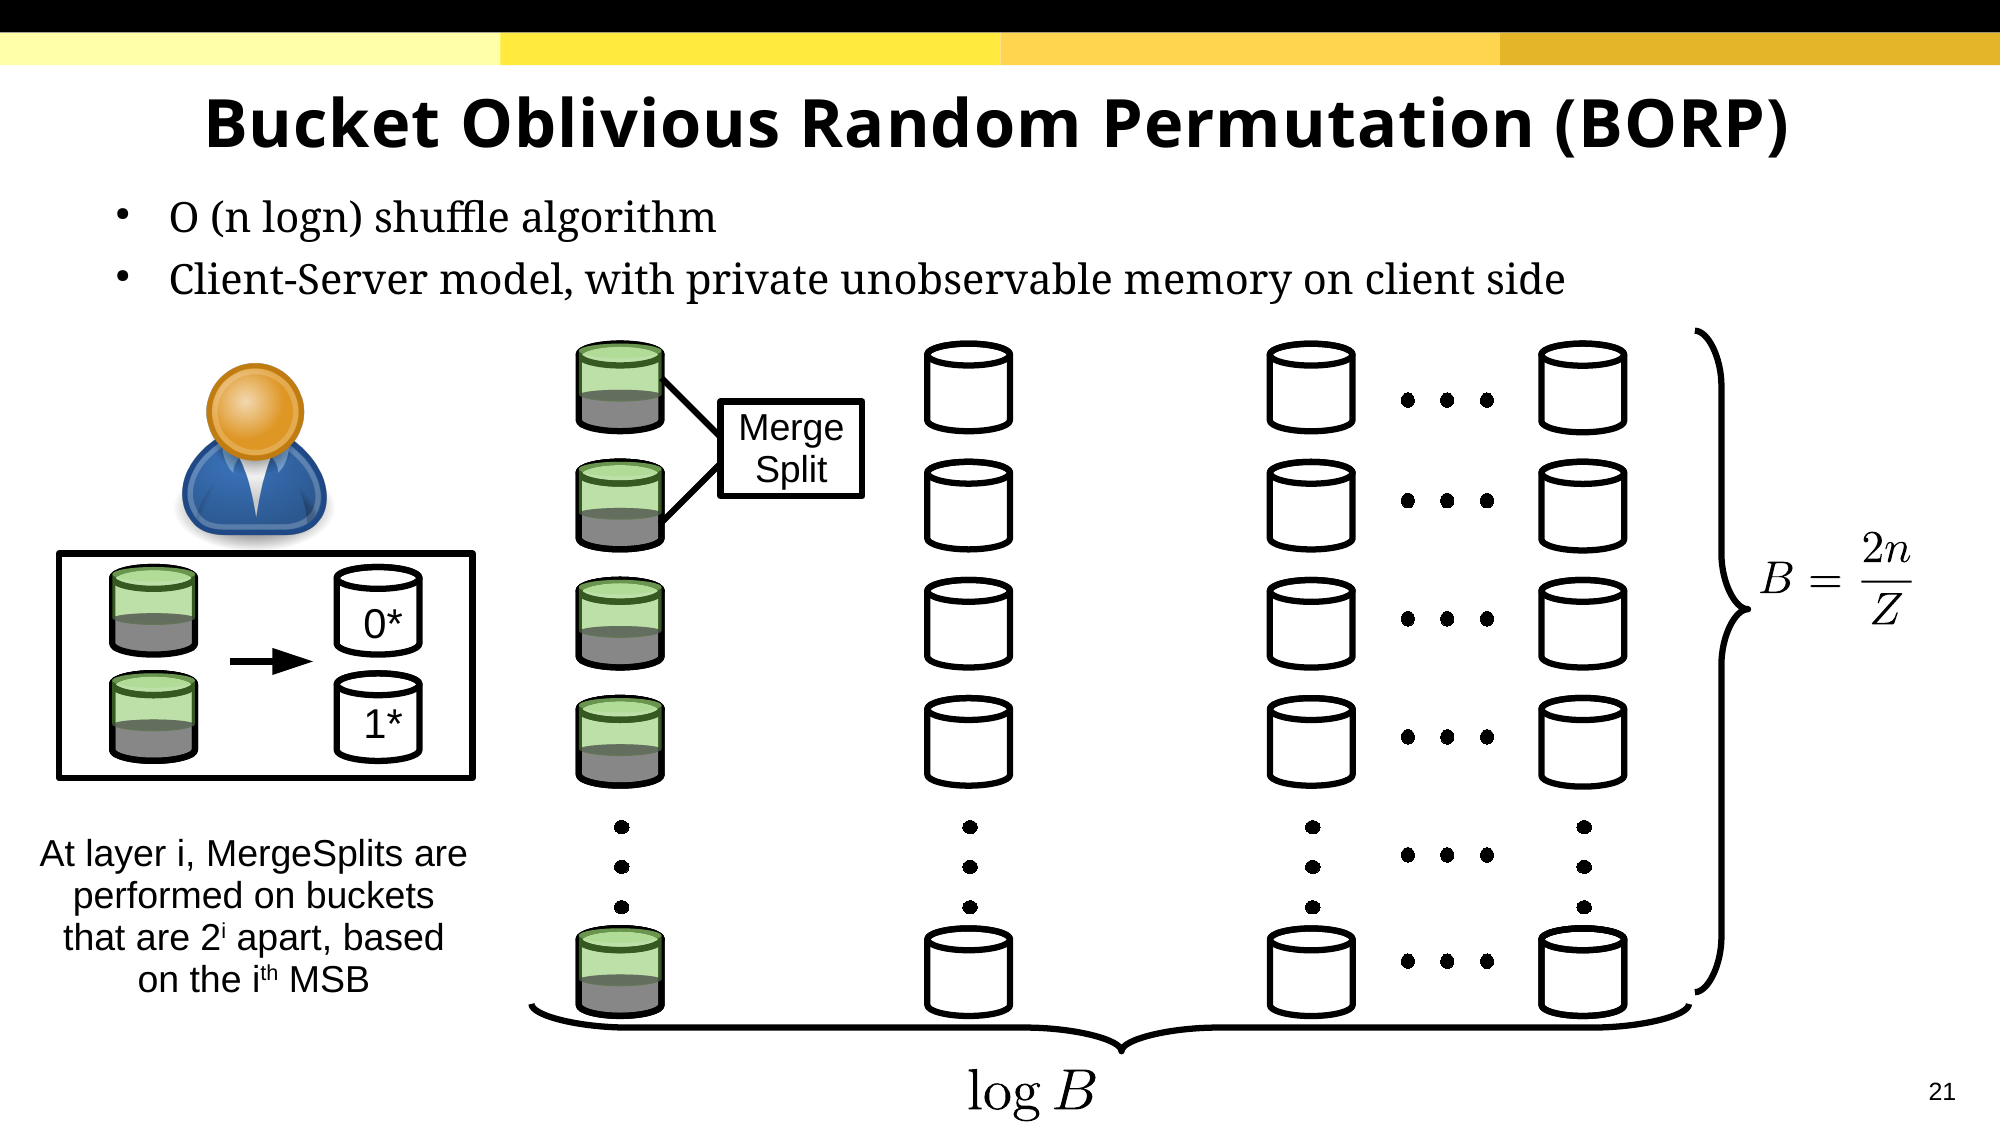

Bucket Oblivious Random Permutation (BORP)
# O (n logn) shuffle algorithm
Client-Server model, with private unobservable memory on client side
Merge
Split
0*
1*
At layer i, MergeSplits are performed on buckets that are 2i apart, based on the ith MSB
21